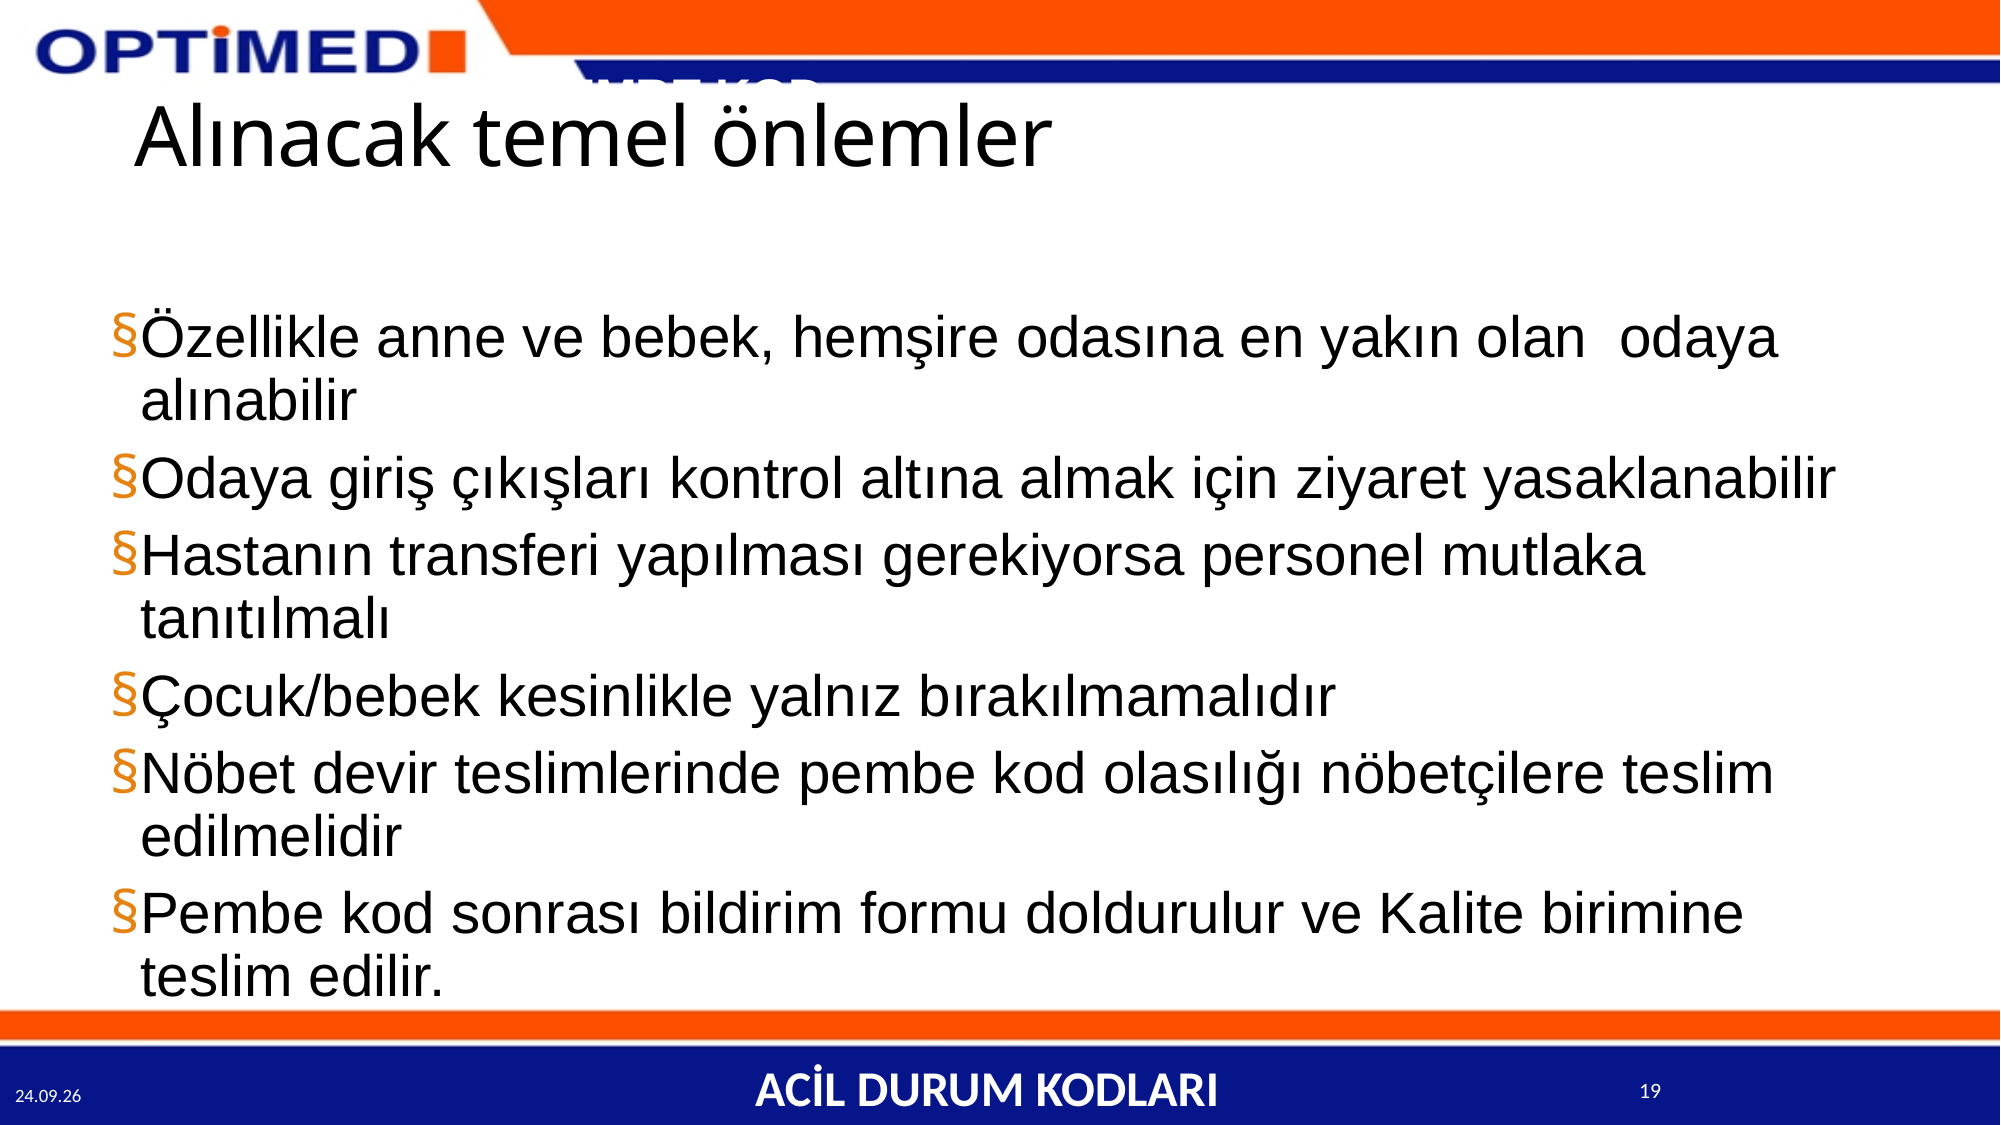

# PEMBE KOD
Alınacak temel önlemler
Özellikle anne ve bebek, hemşire odasına en yakın olan odaya alınabilir
Odaya giriş çıkışları kontrol altına almak için ziyaret yasaklanabilir
Hastanın transferi yapılması gerekiyorsa personel mutlaka tanıtılmalı
Çocuk/bebek kesinlikle yalnız bırakılmamalıdır
Nöbet devir teslimlerinde pembe kod olasılığı nöbetçilere teslim edilmelidir
Pembe kod sonrası bildirim formu doldurulur ve Kalite birimine teslim edilir.
ACİL DURUM KODLARI